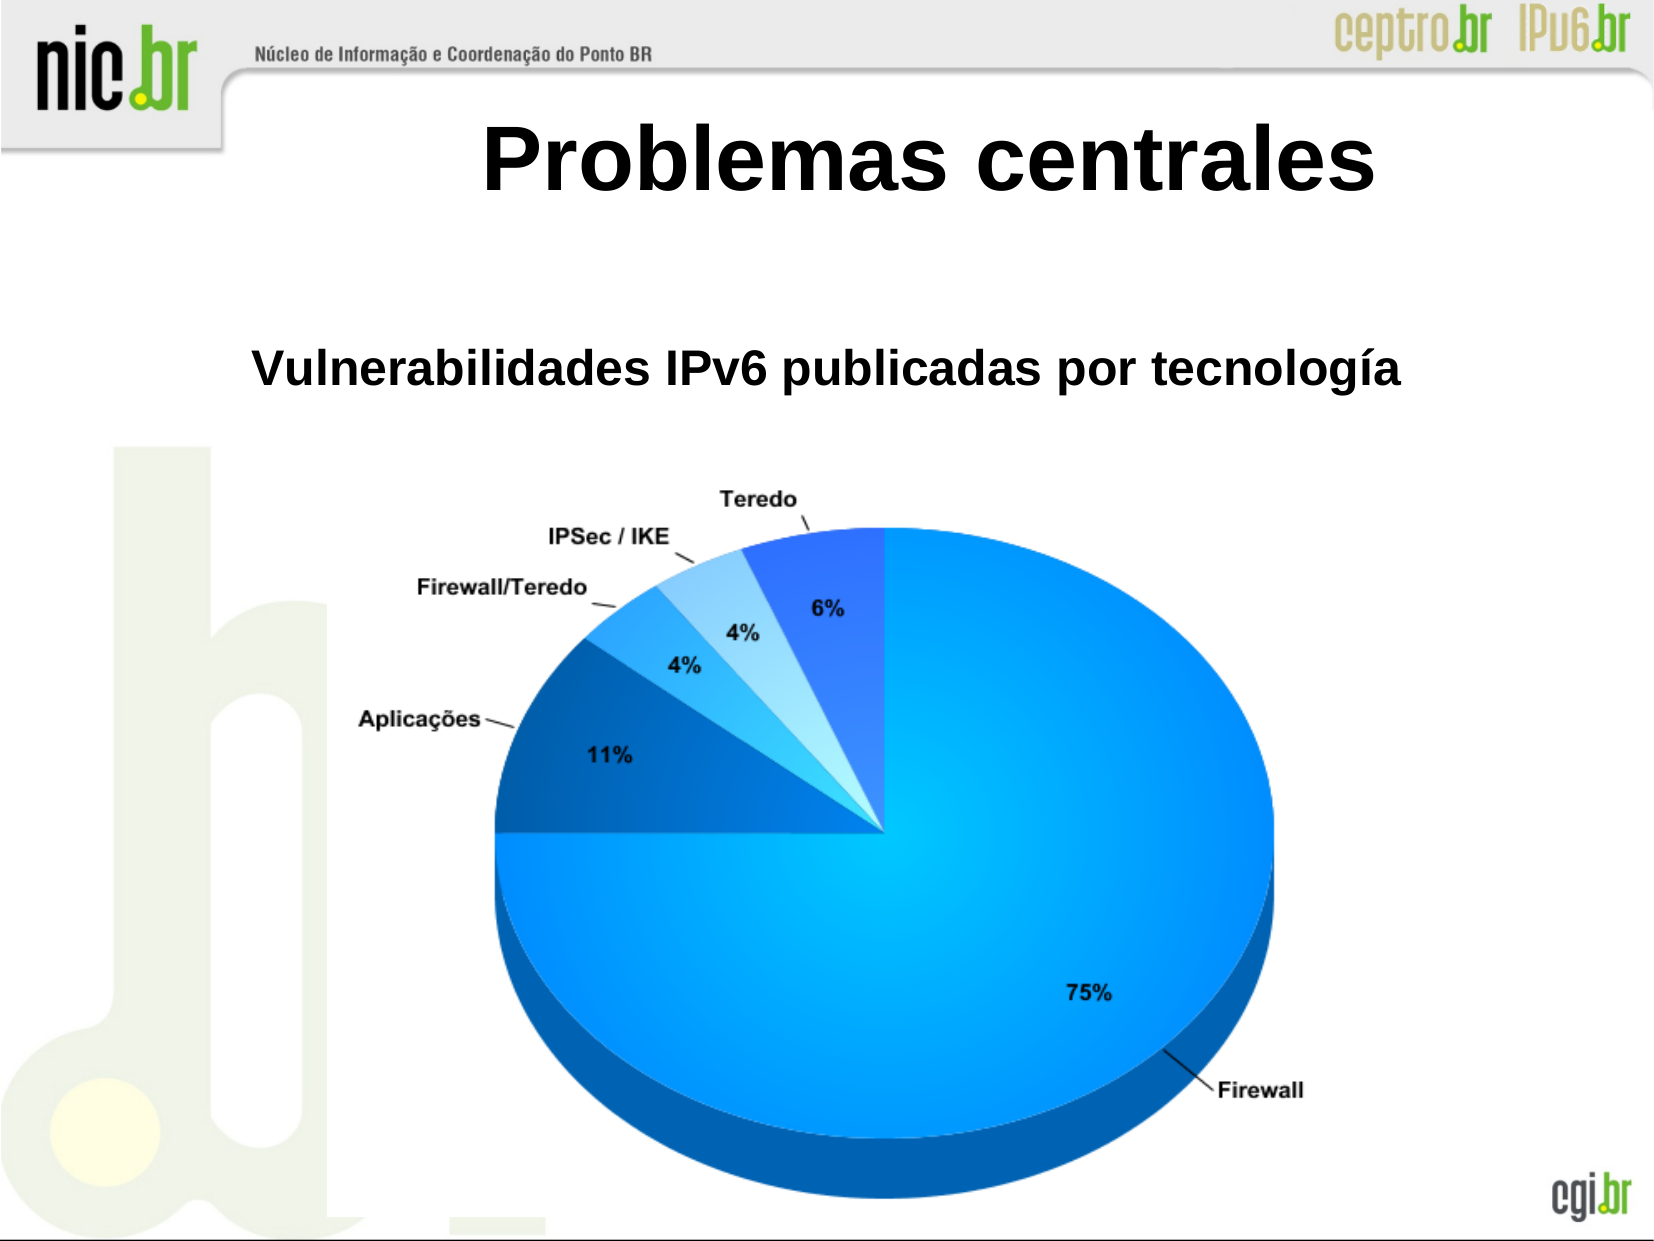

Problemas centrales
Vulnerabilidades IPv6 publicadas por tecnología